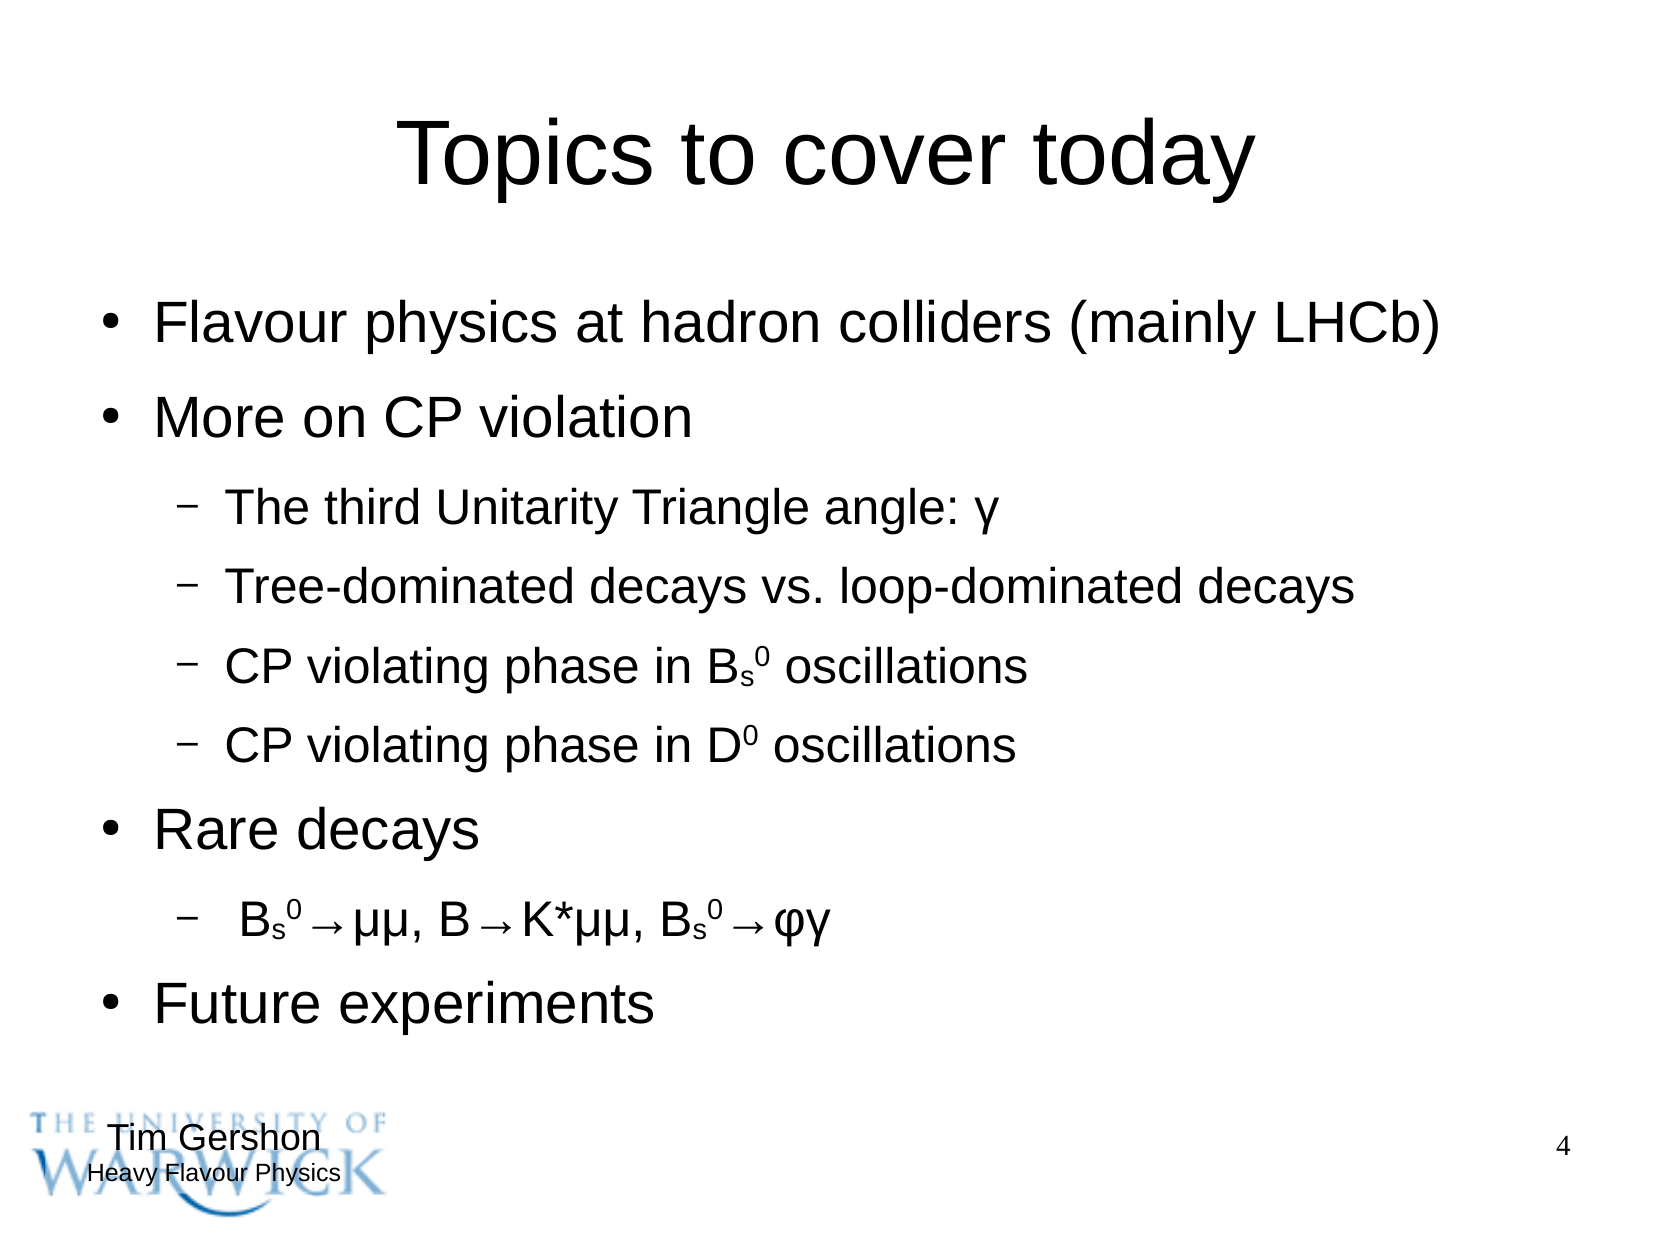

# Topics to cover today
Flavour physics at hadron colliders (mainly LHCb)
More on CP violation
The third Unitarity Triangle angle: γ
Tree-dominated decays vs. loop-dominated decays
CP violating phase in Bs0 oscillations
CP violating phase in D0 oscillations
Rare decays
 Bs0→μμ, B→K*μμ, Bs0→φγ
Future experiments
Tim Gershon
Heavy Flavour Physics
4